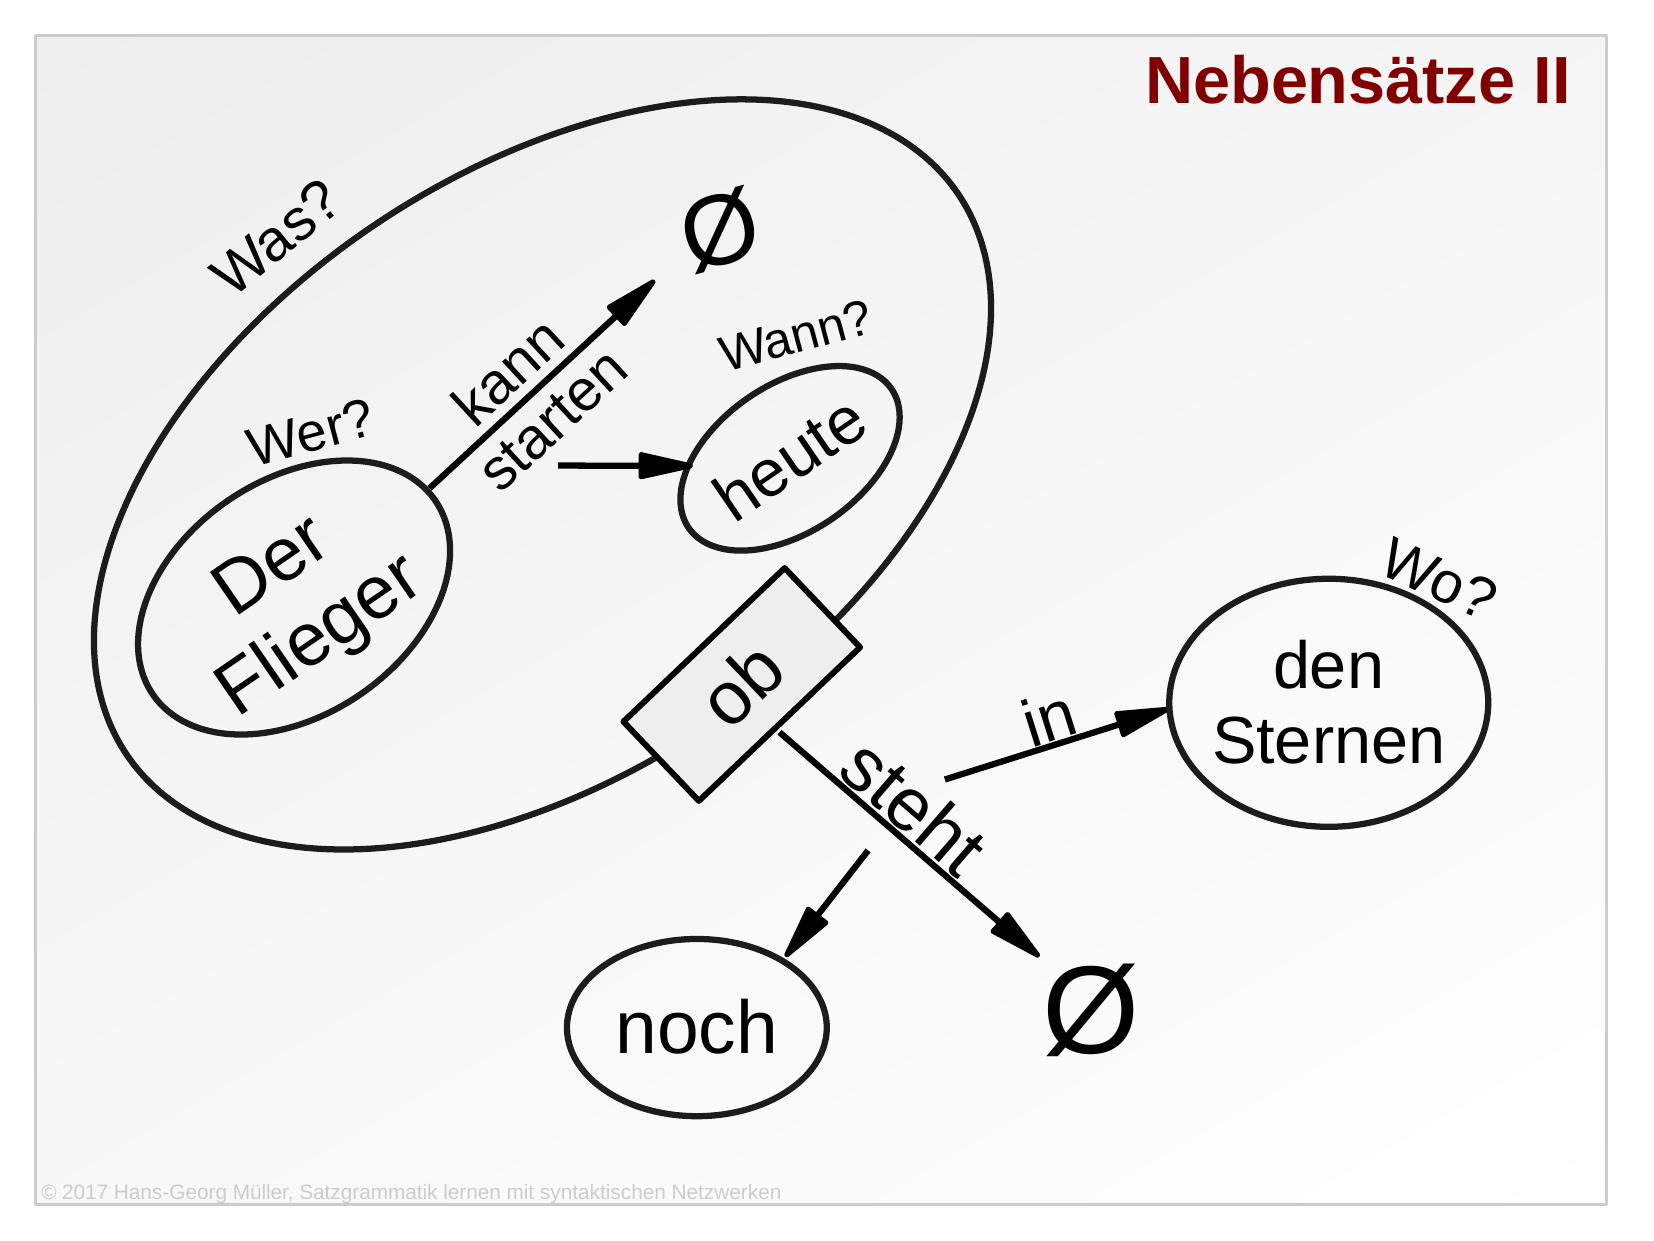

# Nebensätze II
Was?
Ø
kann
starten
Wann?
heute
Wer?
Der
Flieger
Wo?
den
Sternen
ob
in
steht
Ø
noch